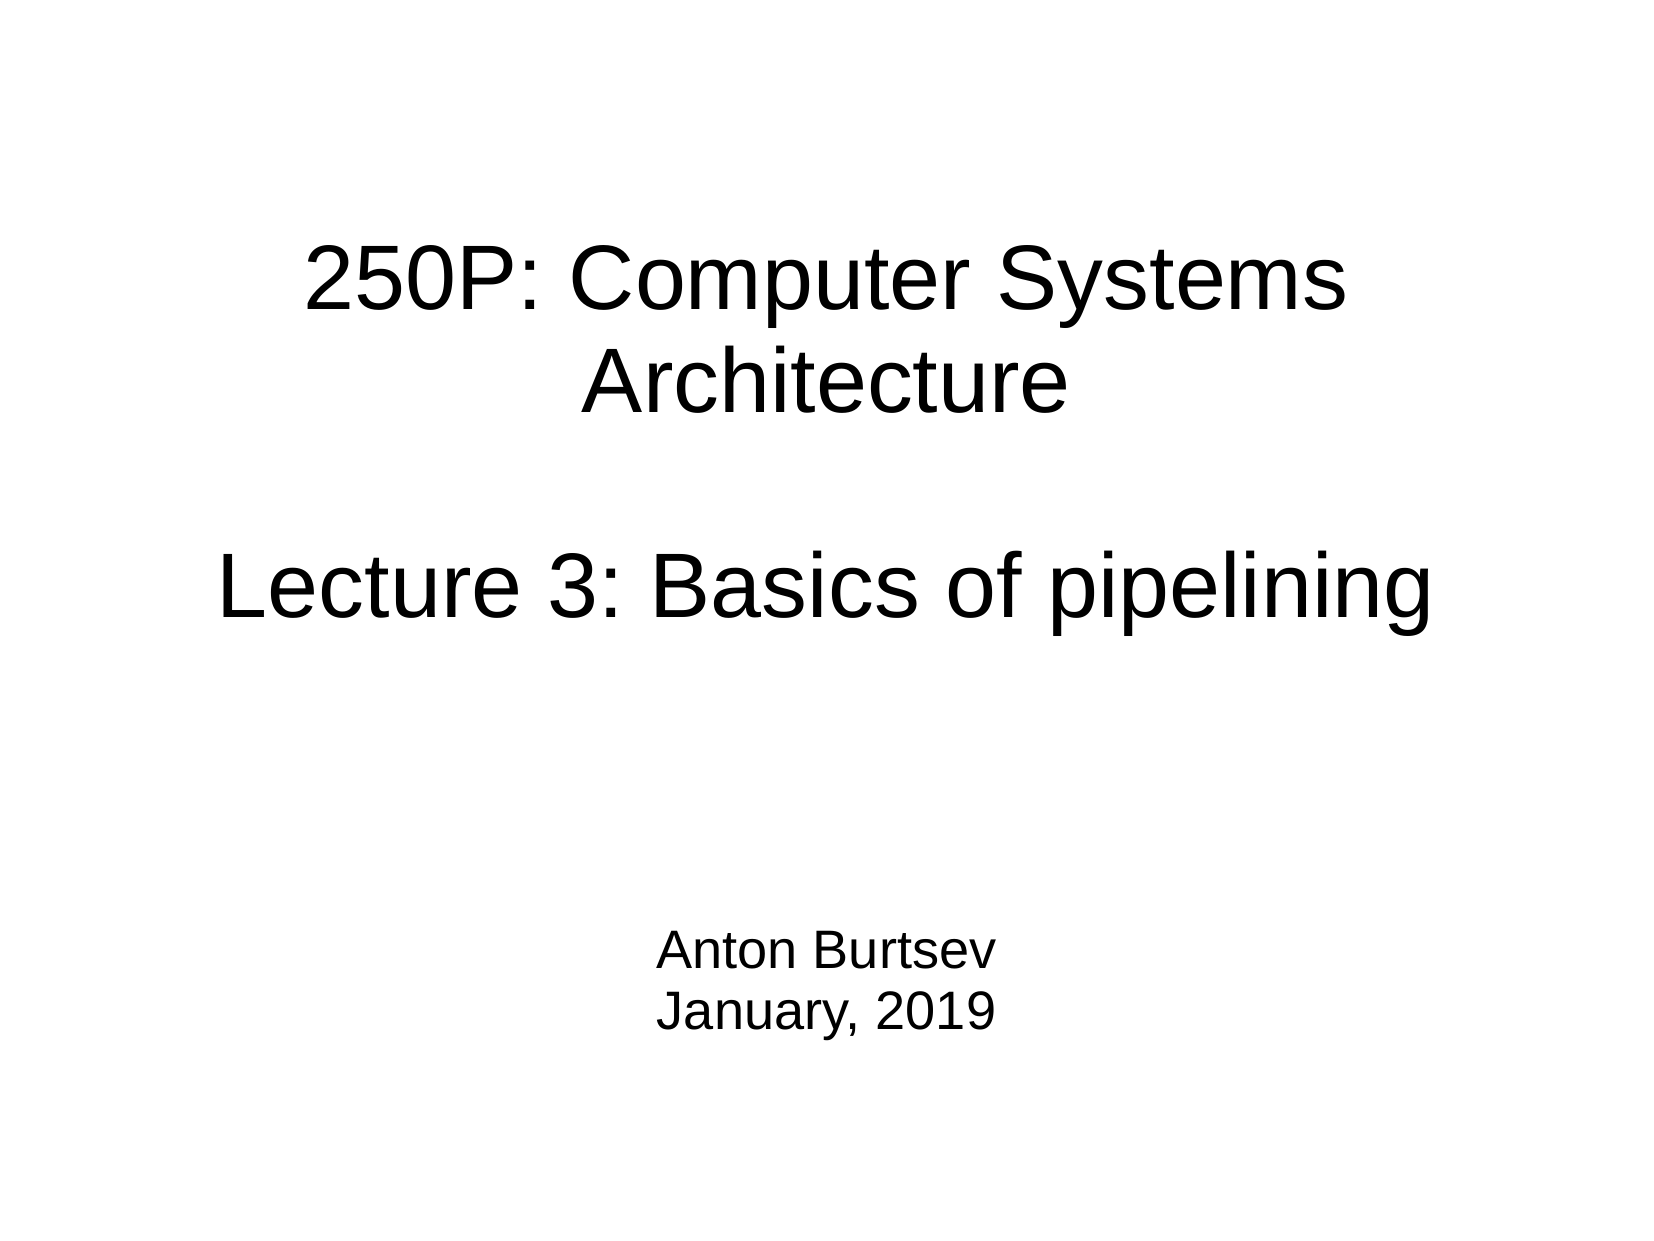

# 250P: Computer Systems Architecture Lecture 3: Basics of pipelining
Anton Burtsev
January, 2019